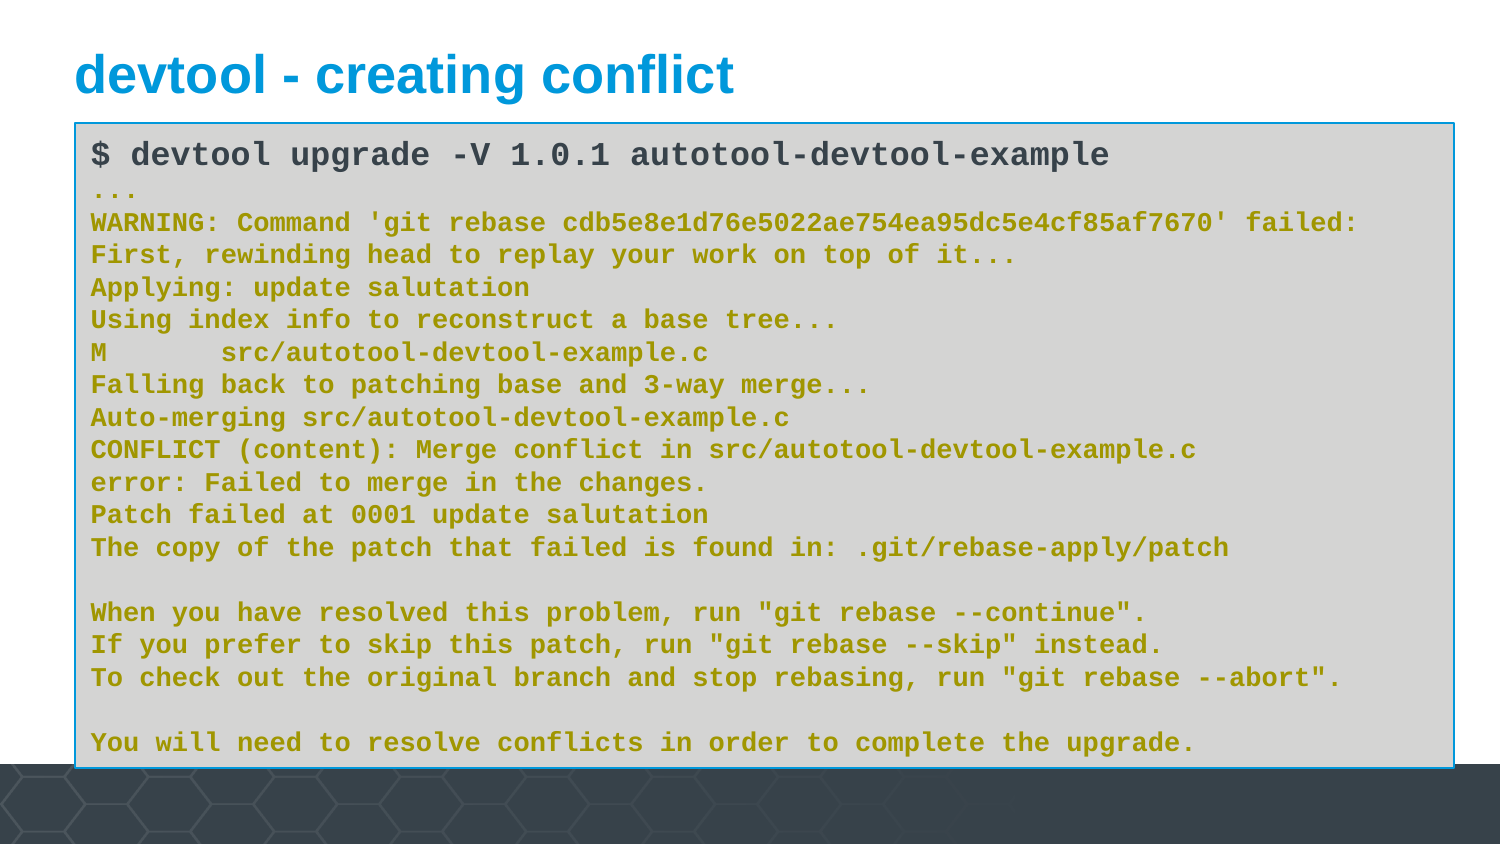

devtool - creating conflict
$ devtool upgrade -V 1.0.1 autotool-devtool-example
...
WARNING: Command 'git rebase cdb5e8e1d76e5022ae754ea95dc5e4cf85af7670' failed:
First, rewinding head to replay your work on top of it...
Applying: update salutation
Using index info to reconstruct a base tree...
M src/autotool-devtool-example.c
Falling back to patching base and 3-way merge...
Auto-merging src/autotool-devtool-example.c
CONFLICT (content): Merge conflict in src/autotool-devtool-example.c
error: Failed to merge in the changes.
Patch failed at 0001 update salutation
The copy of the patch that failed is found in: .git/rebase-apply/patch
When you have resolved this problem, run "git rebase --continue".
If you prefer to skip this patch, run "git rebase --skip" instead.
To check out the original branch and stop rebasing, run "git rebase --abort".
You will need to resolve conflicts in order to complete the upgrade.